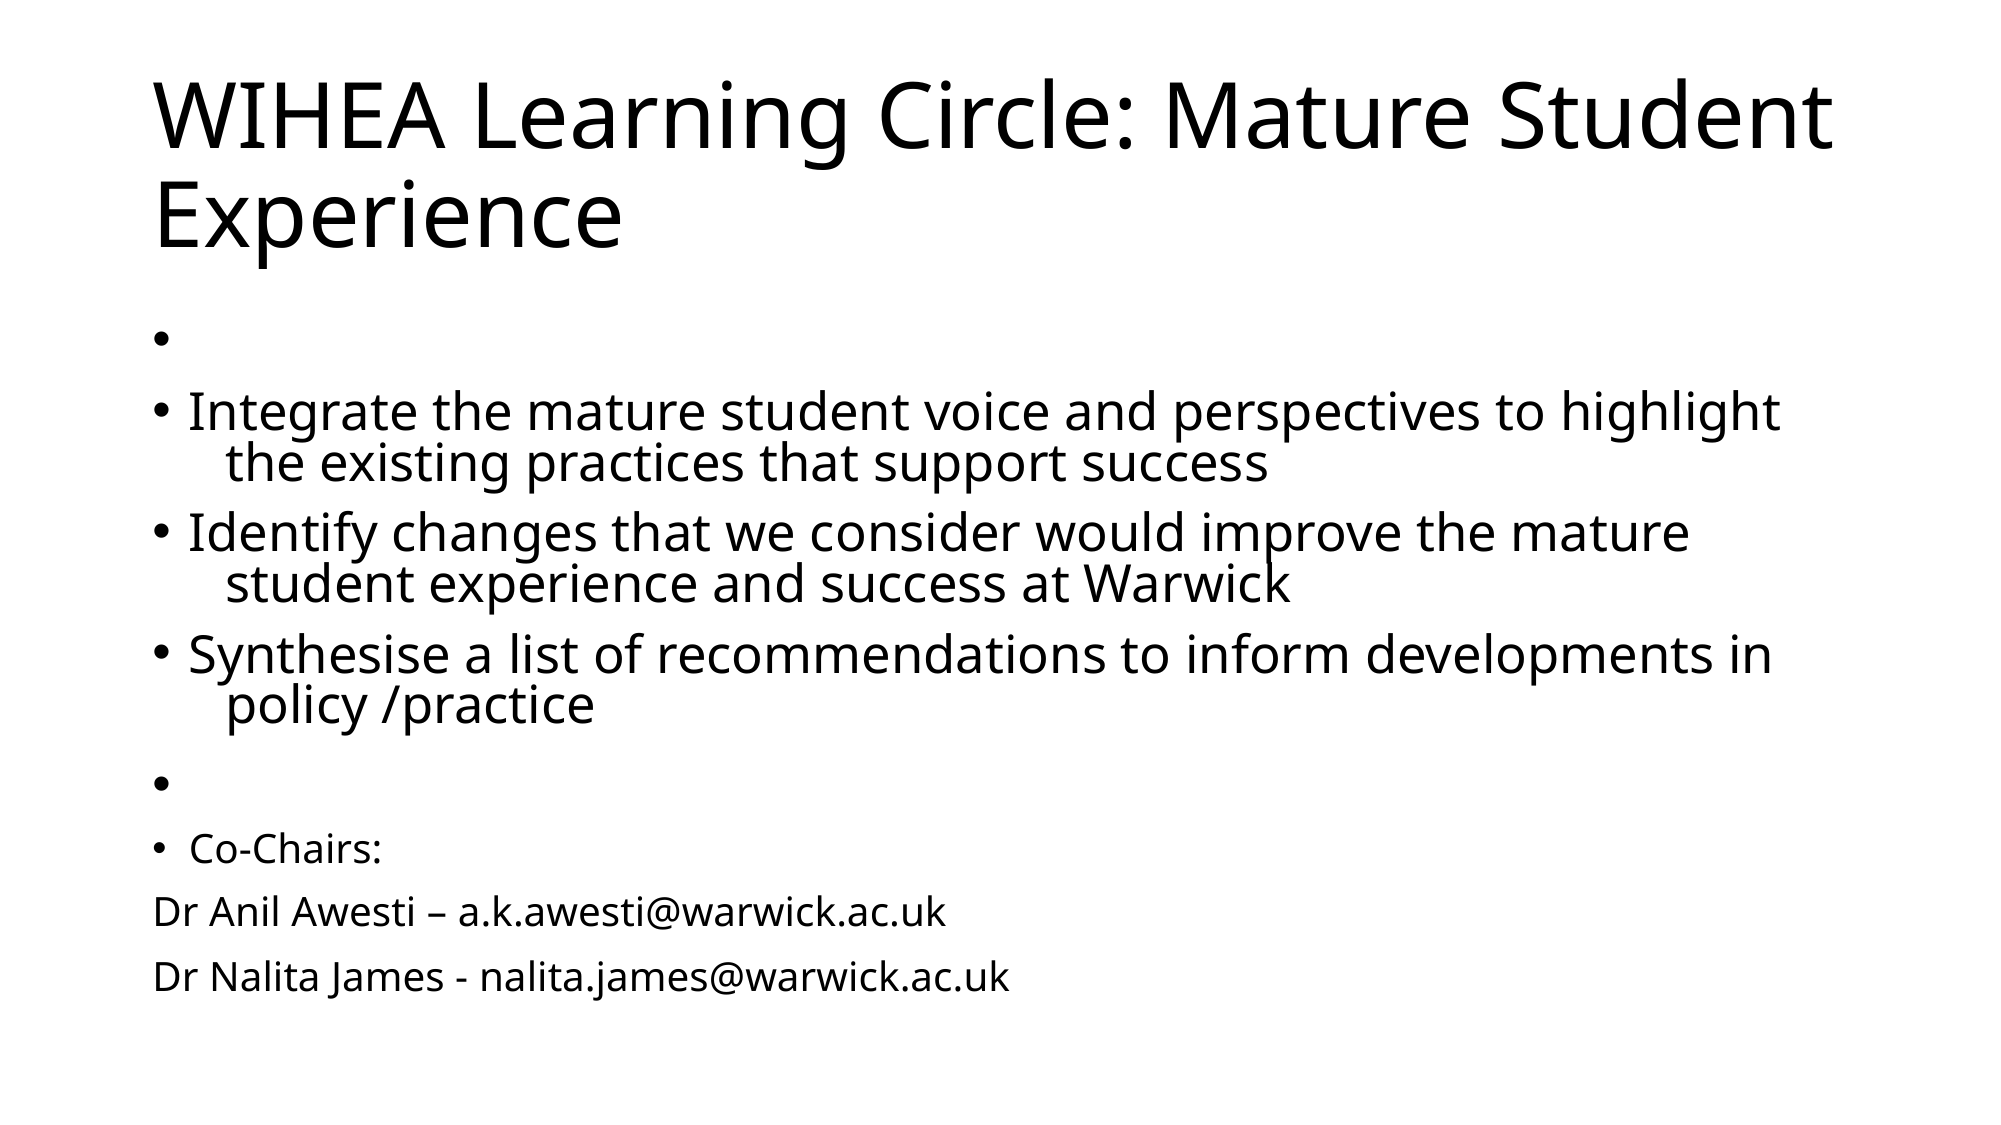

# WIHEA Learning Circle: Mature Student Experience
Integrate the mature student voice and perspectives to highlight the existing practices that support success
Identify changes that we consider would improve the mature student experience and success at Warwick
Synthesise a list of recommendations to inform developments in policy /practice
Co-Chairs:
Dr Anil Awesti – a.k.awesti@warwick.ac.uk
Dr Nalita James - nalita.james@warwick.ac.uk